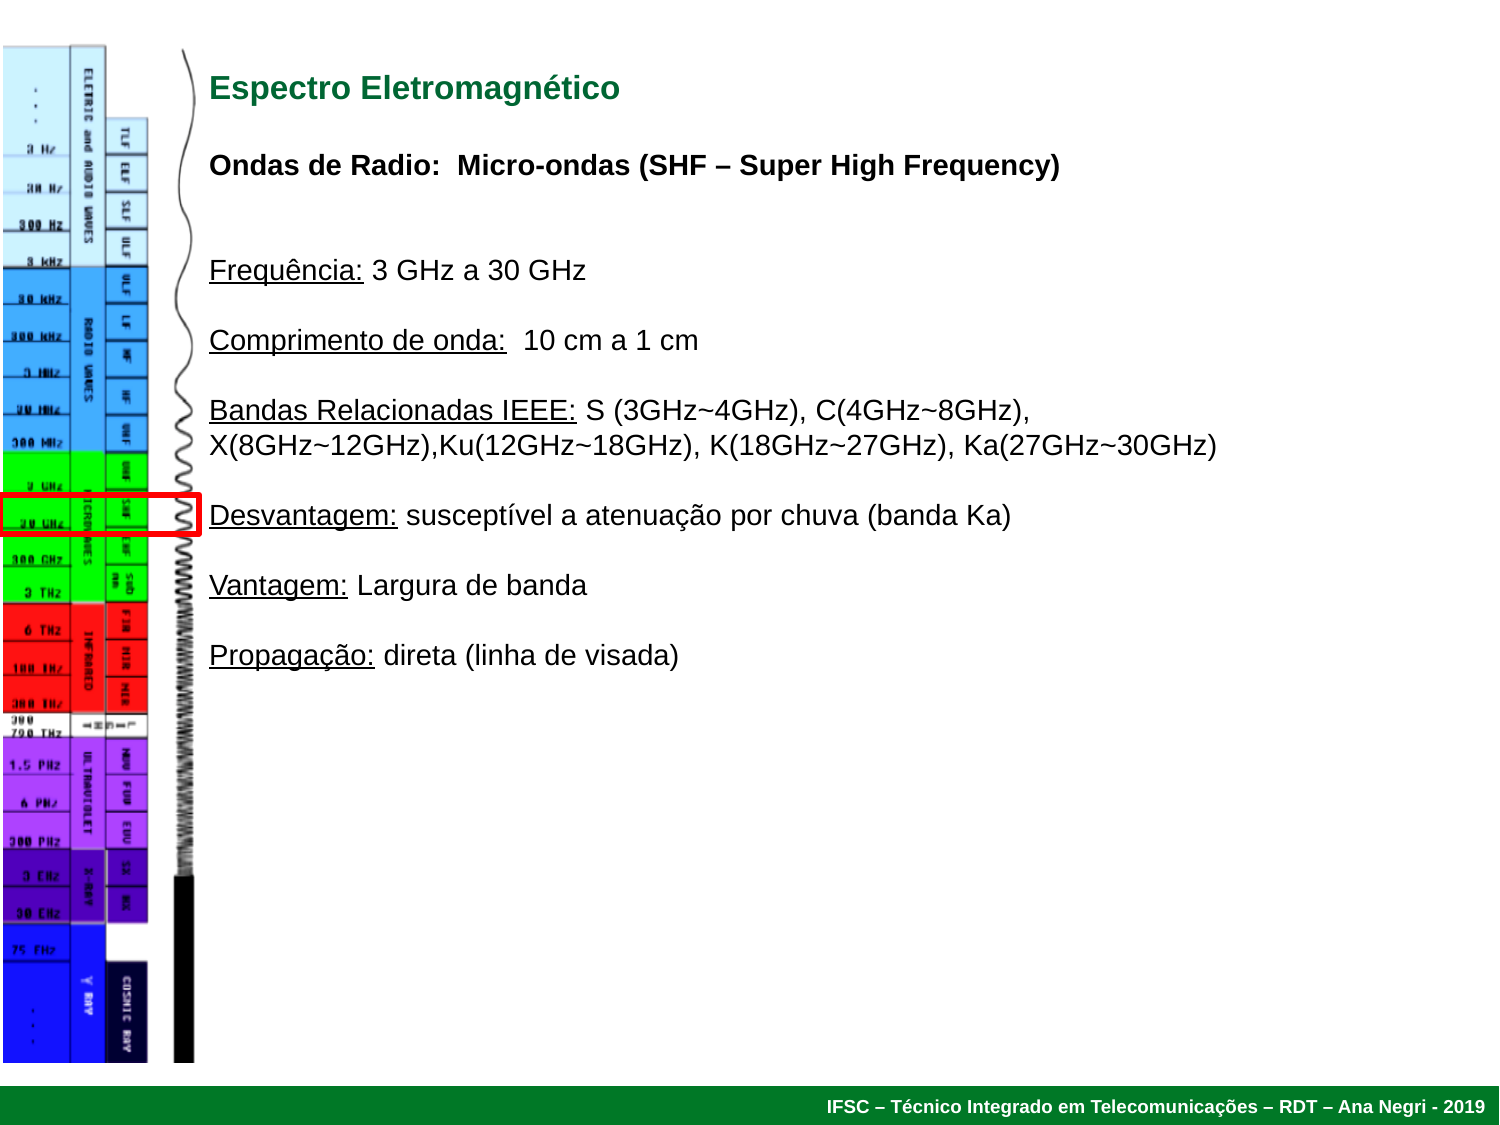

Espectro Eletromagnético
Ondas de Radio: Micro-ondas (SHF – Super High Frequency)
Frequência: 3 GHz a 30 GHz
Comprimento de onda: 10 cm a 1 cm
Bandas Relacionadas IEEE: S (3GHz~4GHz), C(4GHz~8GHz), X(8GHz~12GHz),Ku(12GHz~18GHz), K(18GHz~27GHz), Ka(27GHz~30GHz)
Desvantagem: susceptível a atenuação por chuva (banda Ka)
Vantagem: Largura de banda
Propagação: direta (linha de visada)
ção
IFSC – Técnico Integrado em Telecomunicações – RDT – Ana Negri - 2019